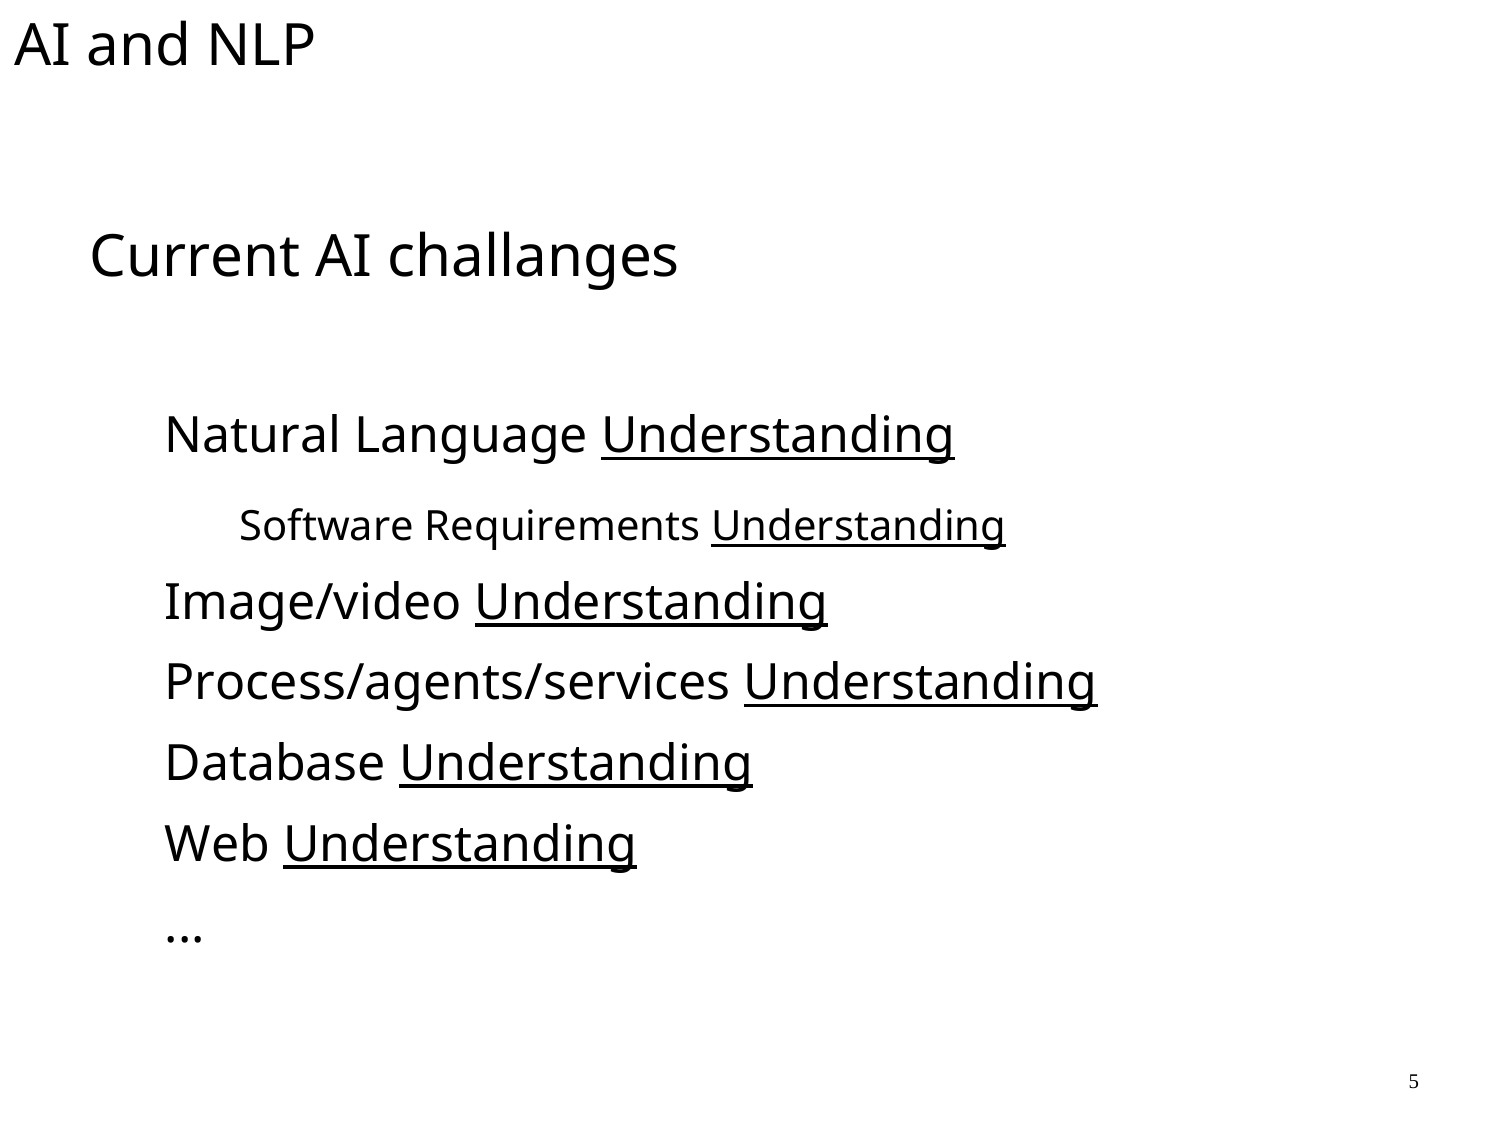

# AI and NLP
Current AI challanges
Natural Language Understanding
Software Requirements Understanding
Image/video Understanding
Process/agents/services Understanding
Database Understanding
Web Understanding
...
5